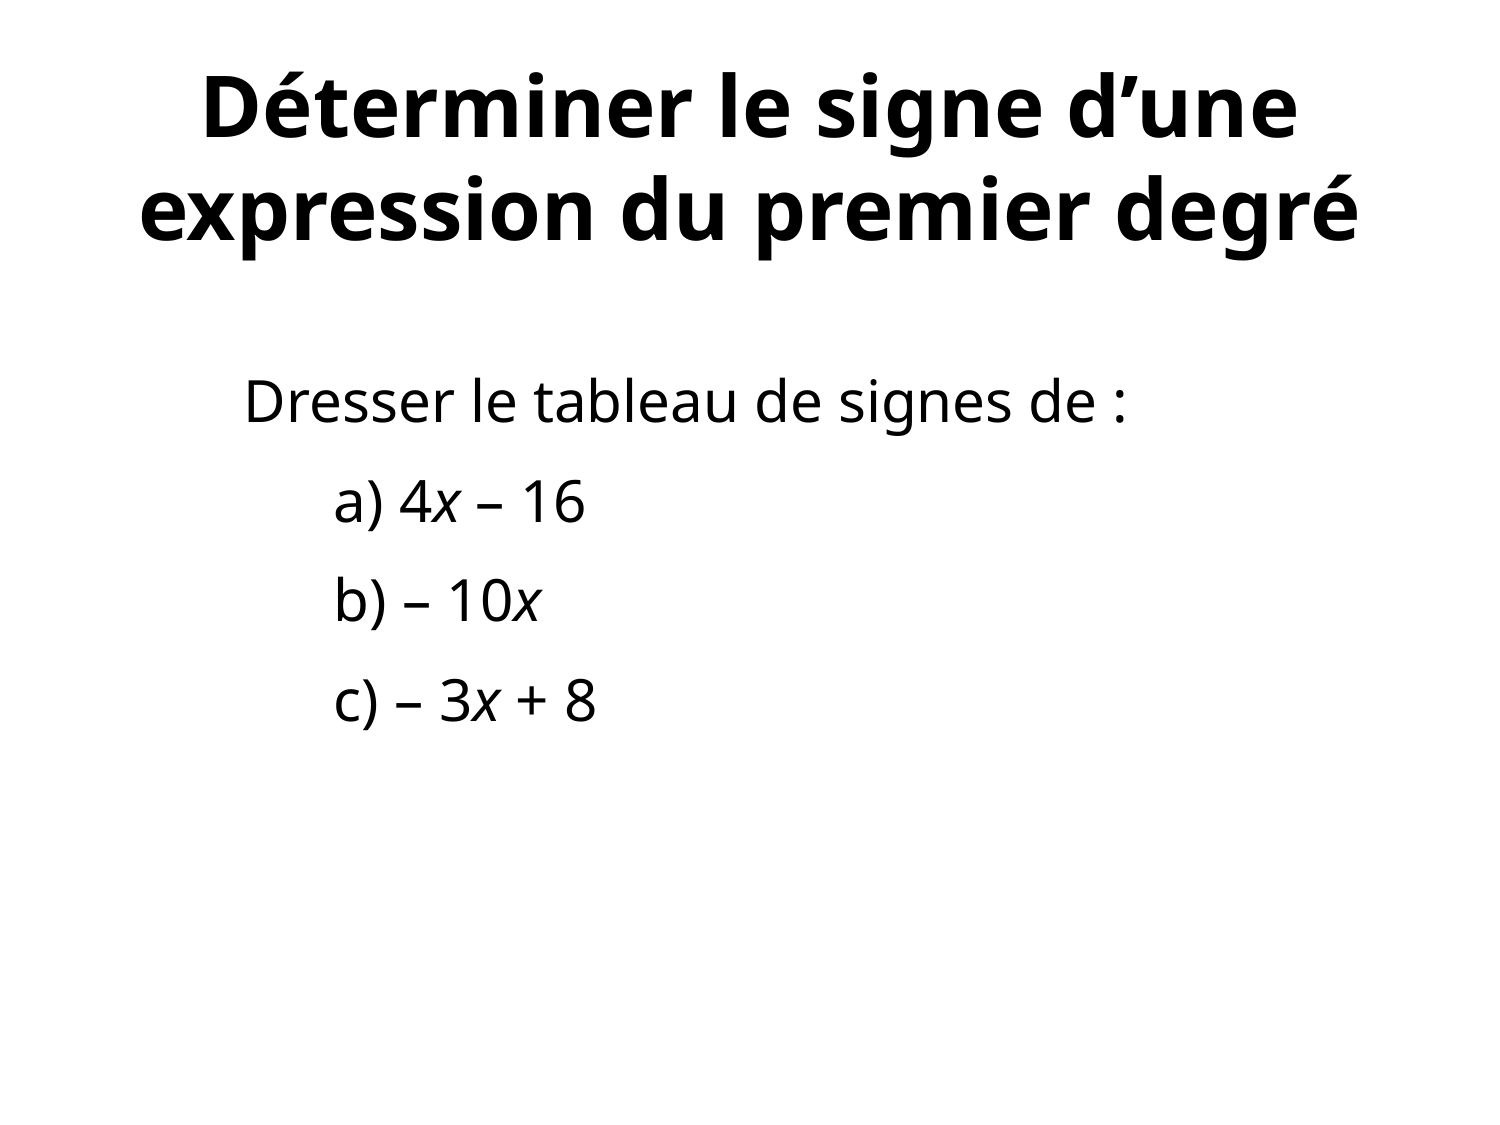

# Déterminer le signe d’une expression du premier degré
Dresser le tableau de signes de :
a) 4x – 16
b) – 10x
c) – 3x + 8